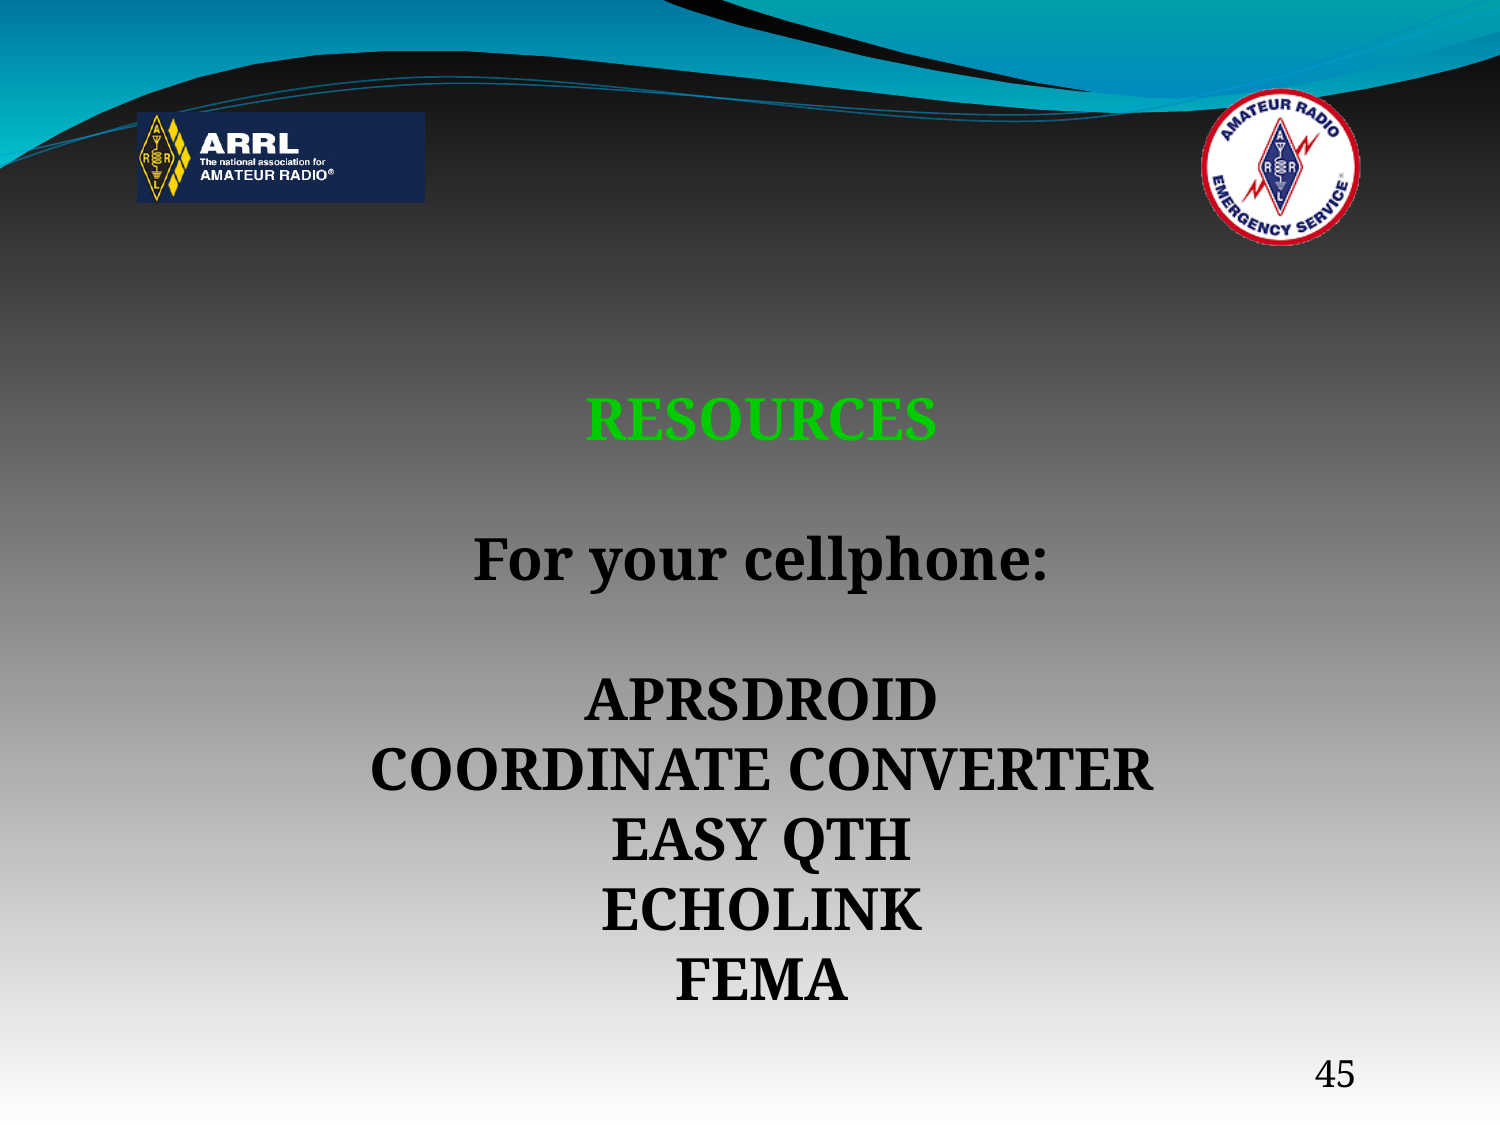

#
RESOURCES
For your cellphone:
APRSDROID
COORDINATE CONVERTER
EASY QTH
ECHOLINK
FEMA